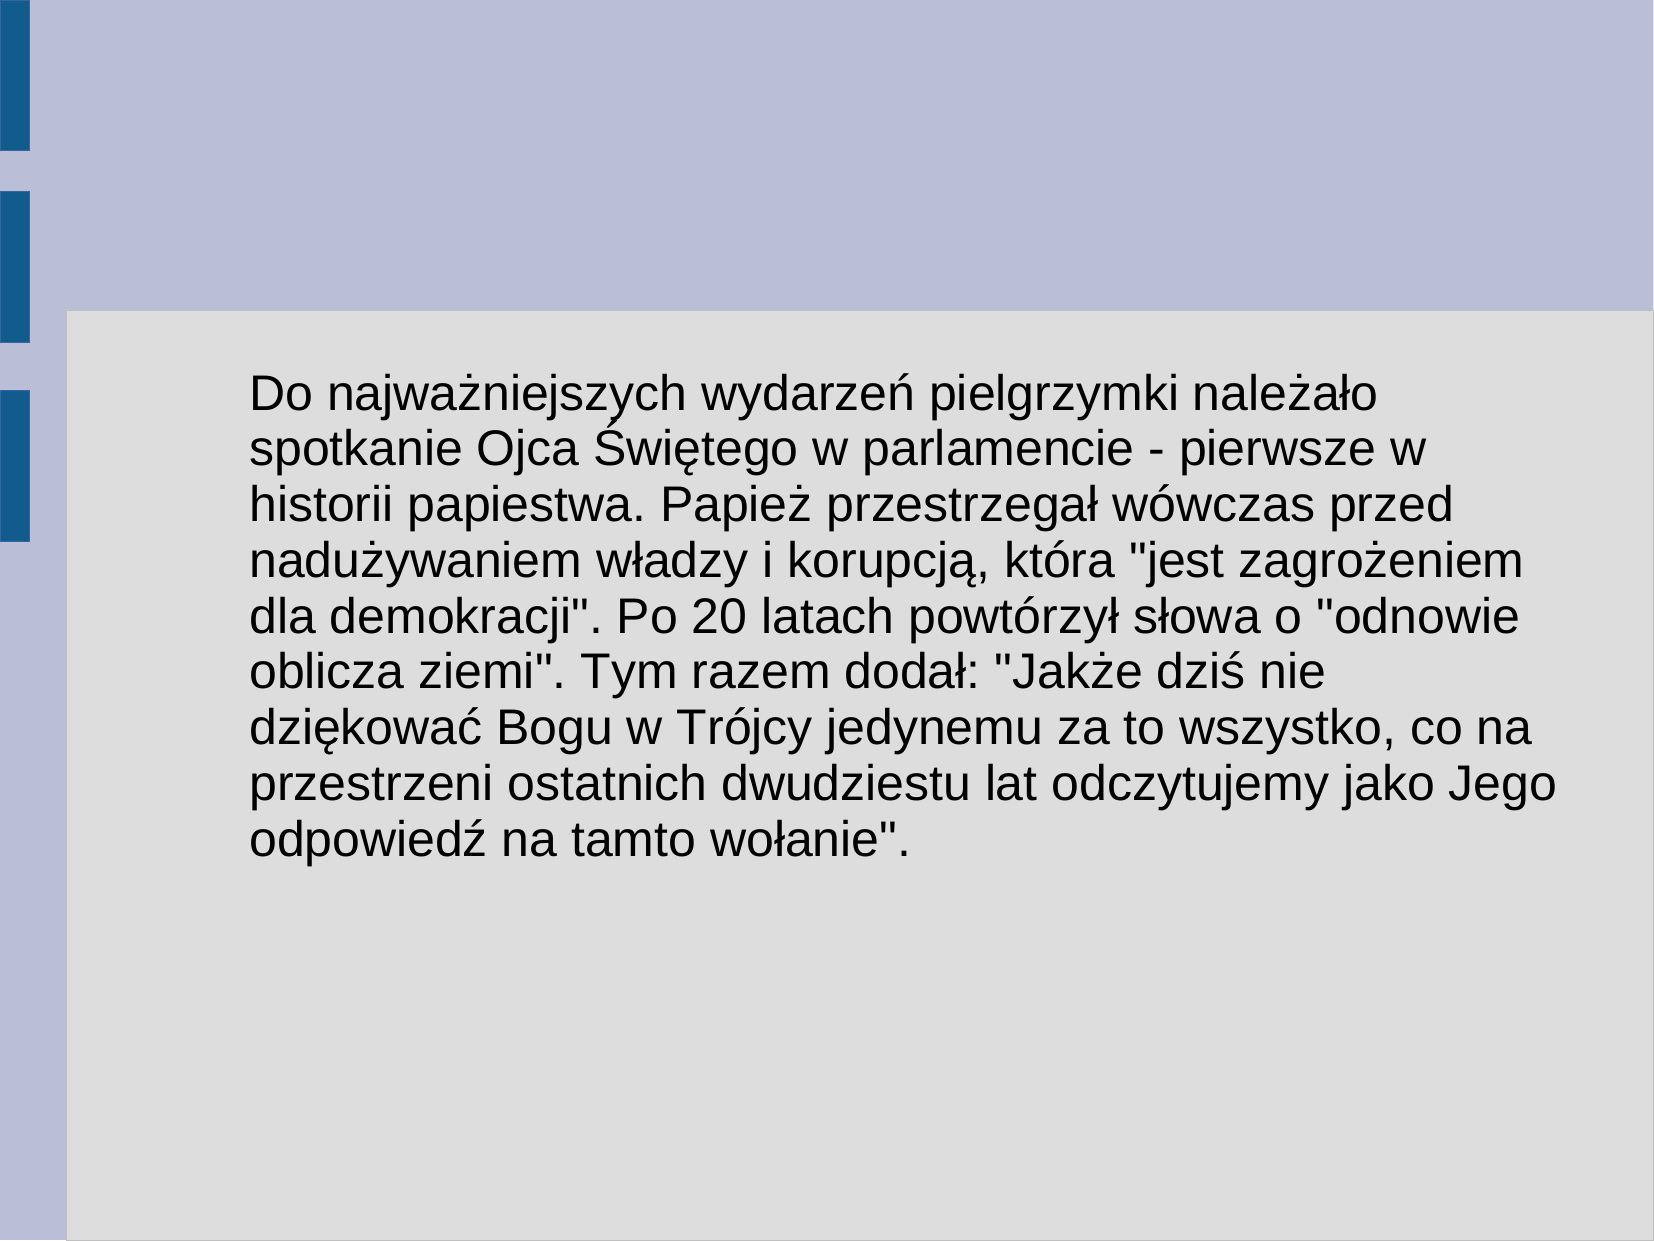

#
Do najważniejszych wydarzeń pielgrzymki należało spotkanie Ojca Świętego w parlamencie - pierwsze w historii papiestwa. Papież przestrzegał wówczas przed nadużywaniem władzy i korupcją, która "jest zagrożeniem dla demokracji". Po 20 latach powtórzył słowa o "odnowie oblicza ziemi". Tym razem dodał: "Jakże dziś nie dziękować Bogu w Trójcy jedynemu za to wszystko, co na przestrzeni ostatnich dwudziestu lat odczytujemy jako Jego odpowiedź na tamto wołanie".